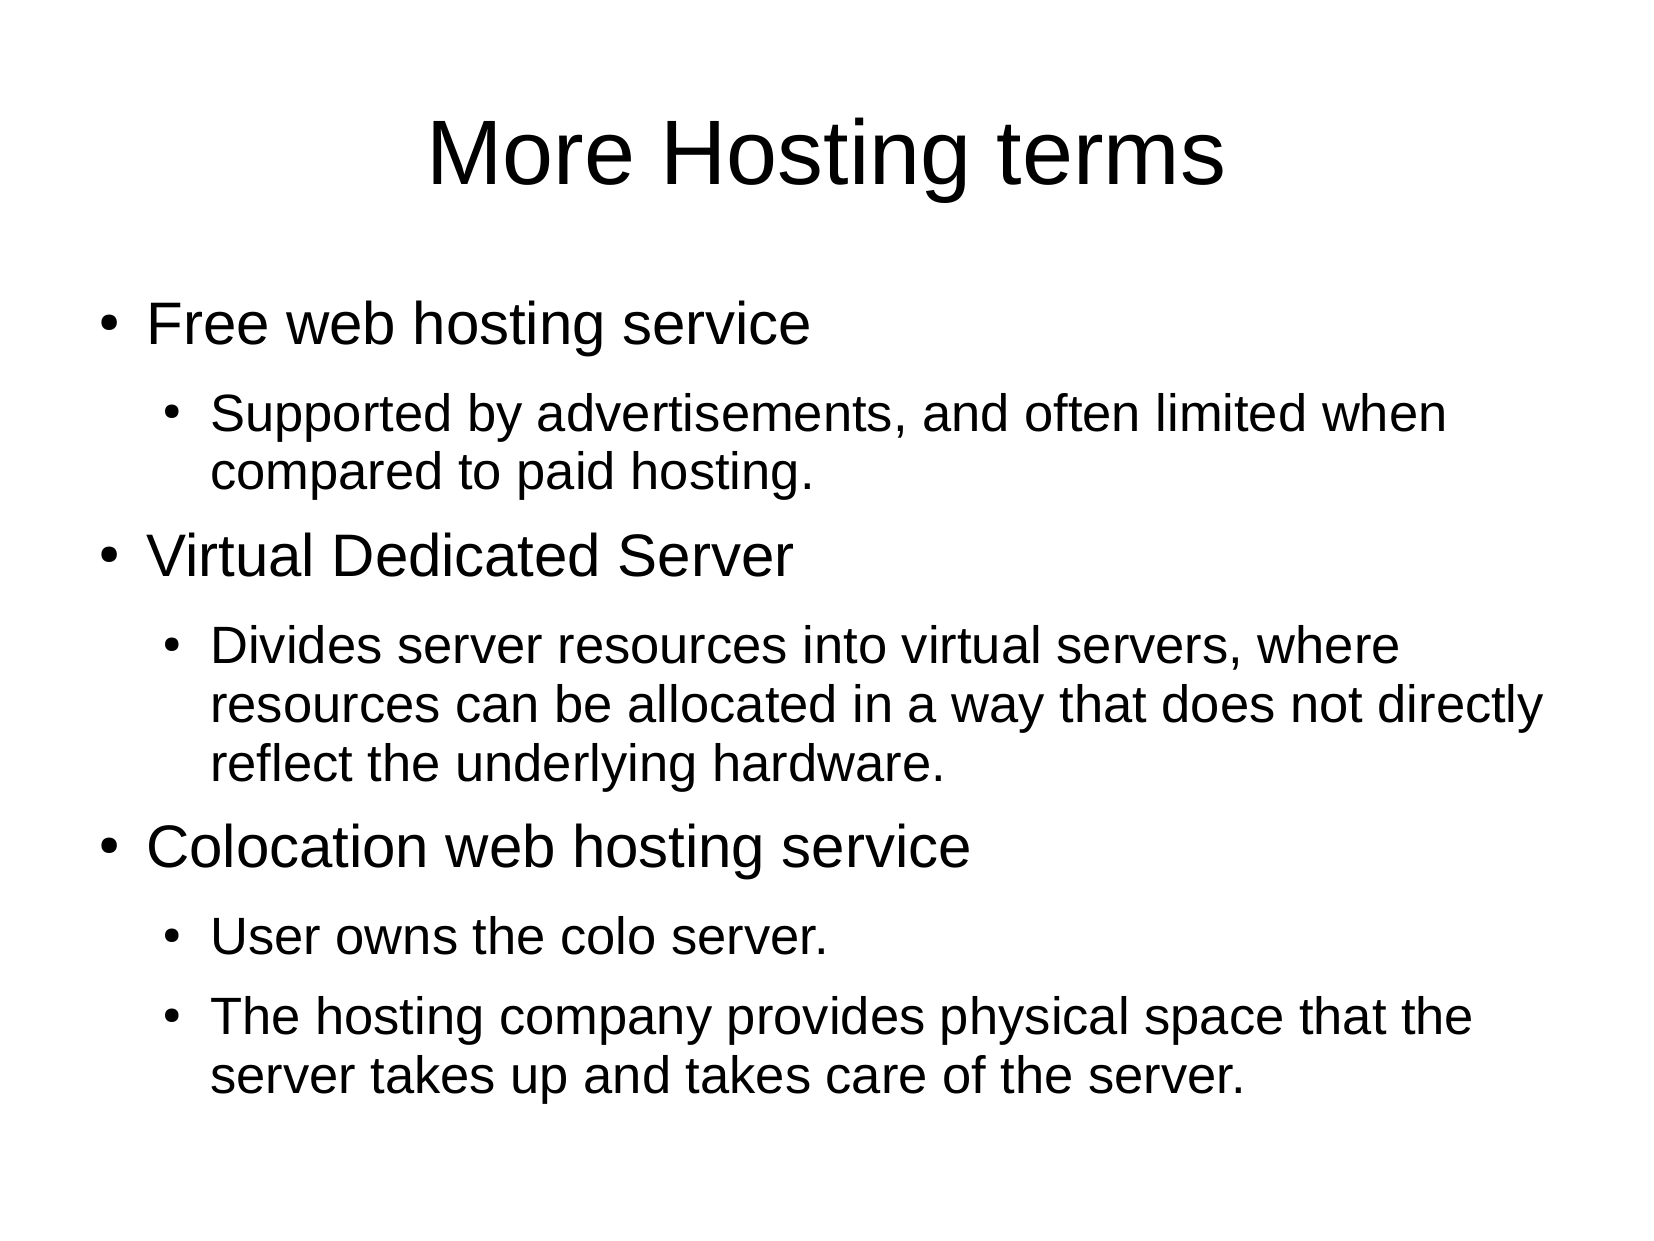

# More Hosting terms
Free web hosting service
Supported by advertisements, and often limited when compared to paid hosting.
Virtual Dedicated Server
Divides server resources into virtual servers, where resources can be allocated in a way that does not directly reflect the underlying hardware.
Colocation web hosting service
User owns the colo server.
The hosting company provides physical space that the server takes up and takes care of the server.